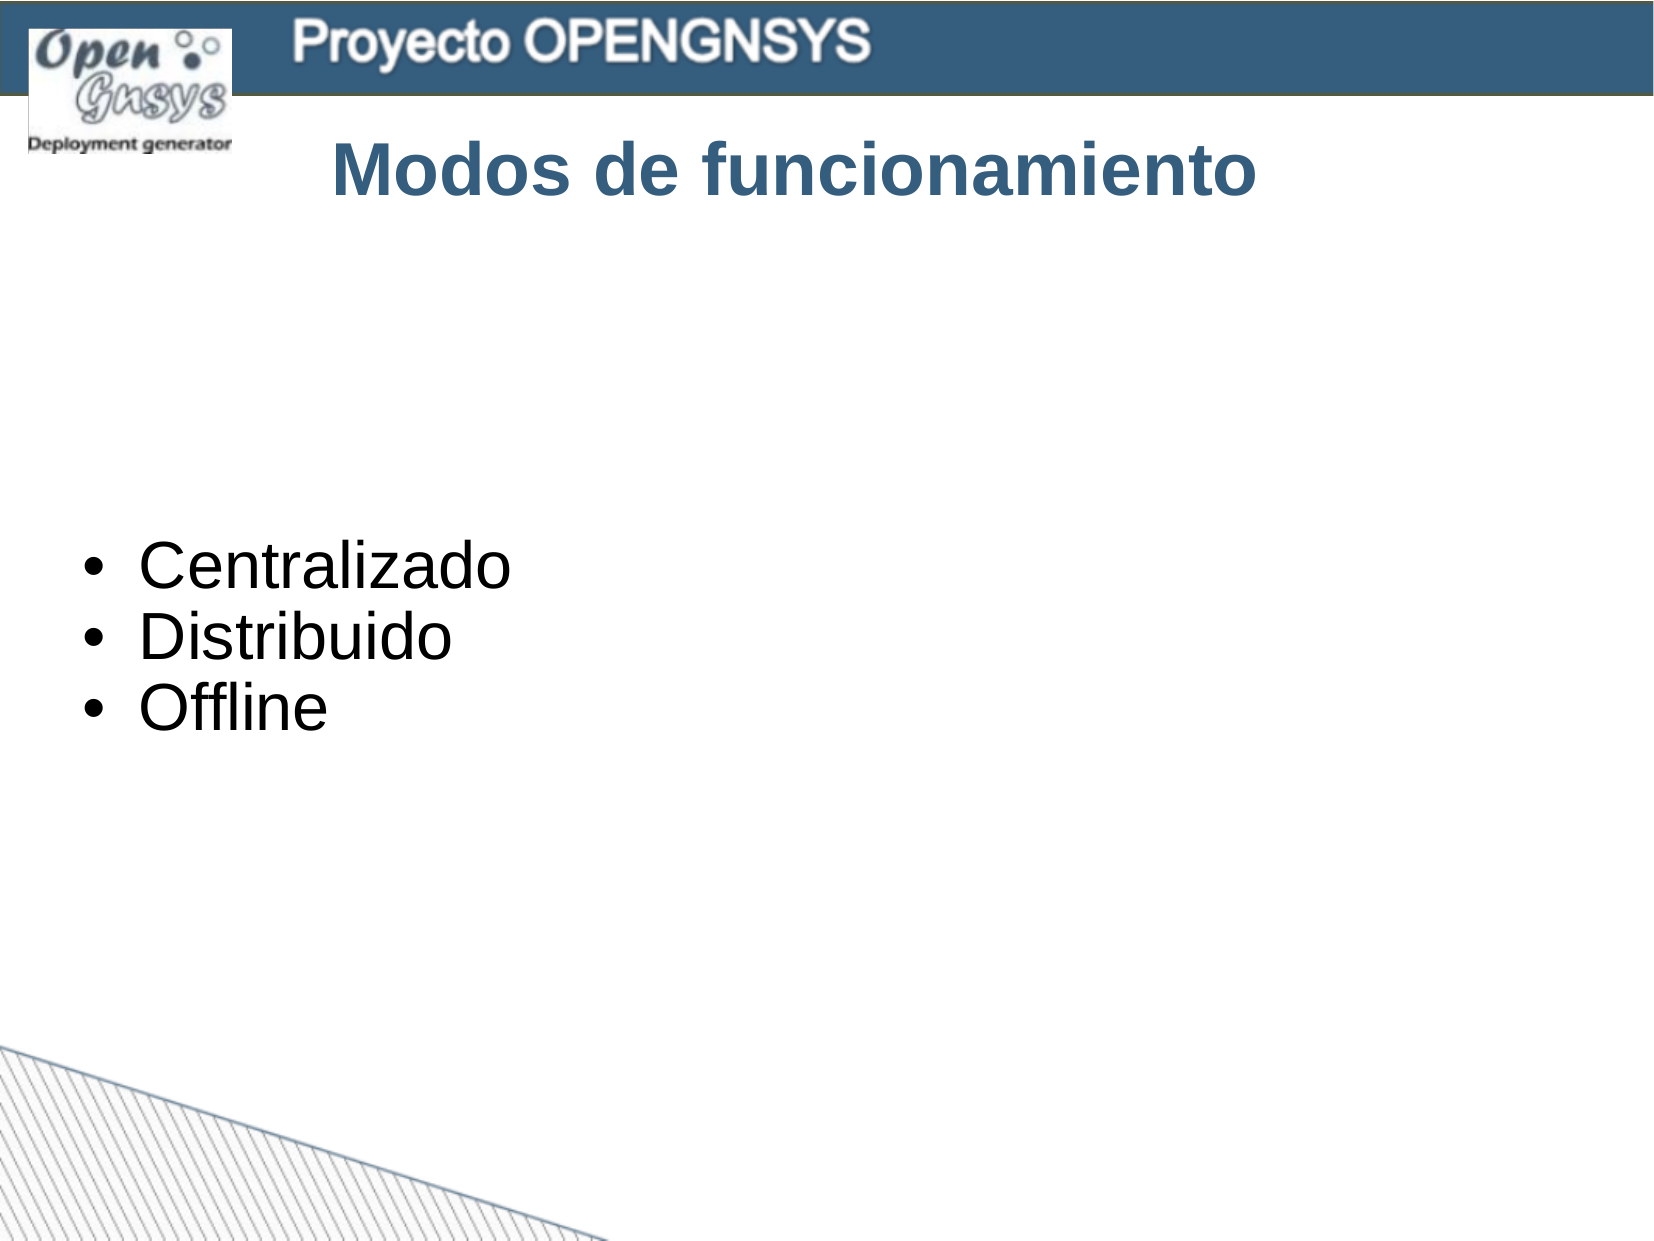

Modos de funcionamiento
# Centralizado
Distribuido
Offline